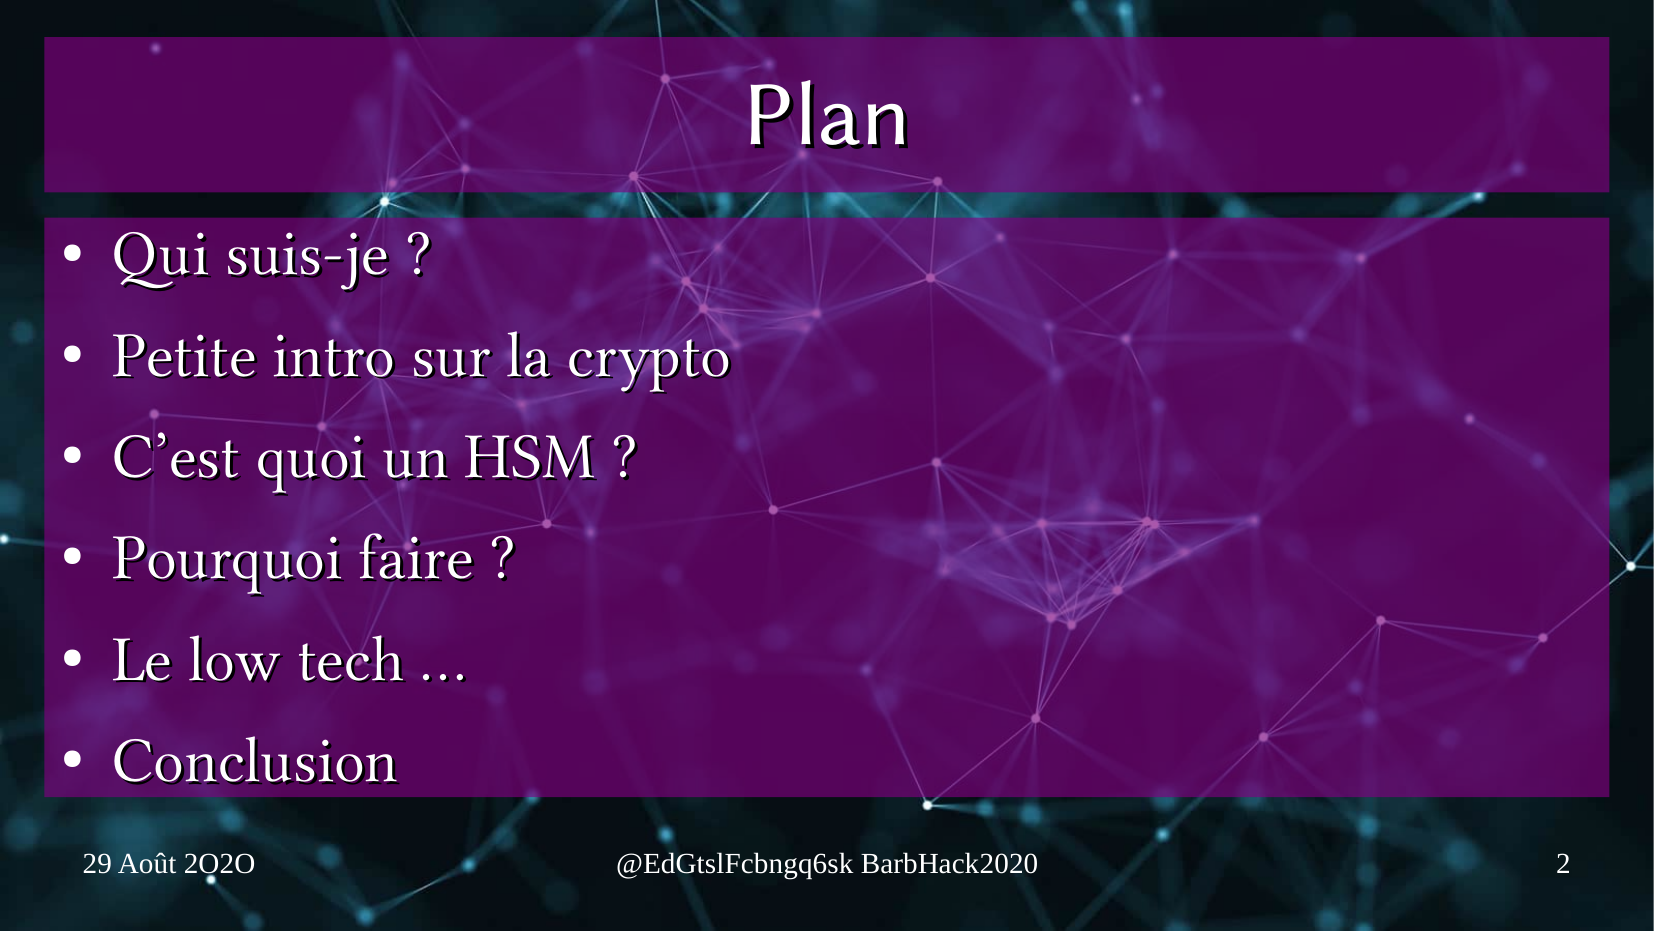

# Plan
Qui suis-je ?
Petite intro sur la crypto
C’est quoi un HSM ?
Pourquoi faire ?
Le low tech ...
Conclusion
29 Août 2O2O
@EdGtslFcbngq6sk BarbHack2020
2